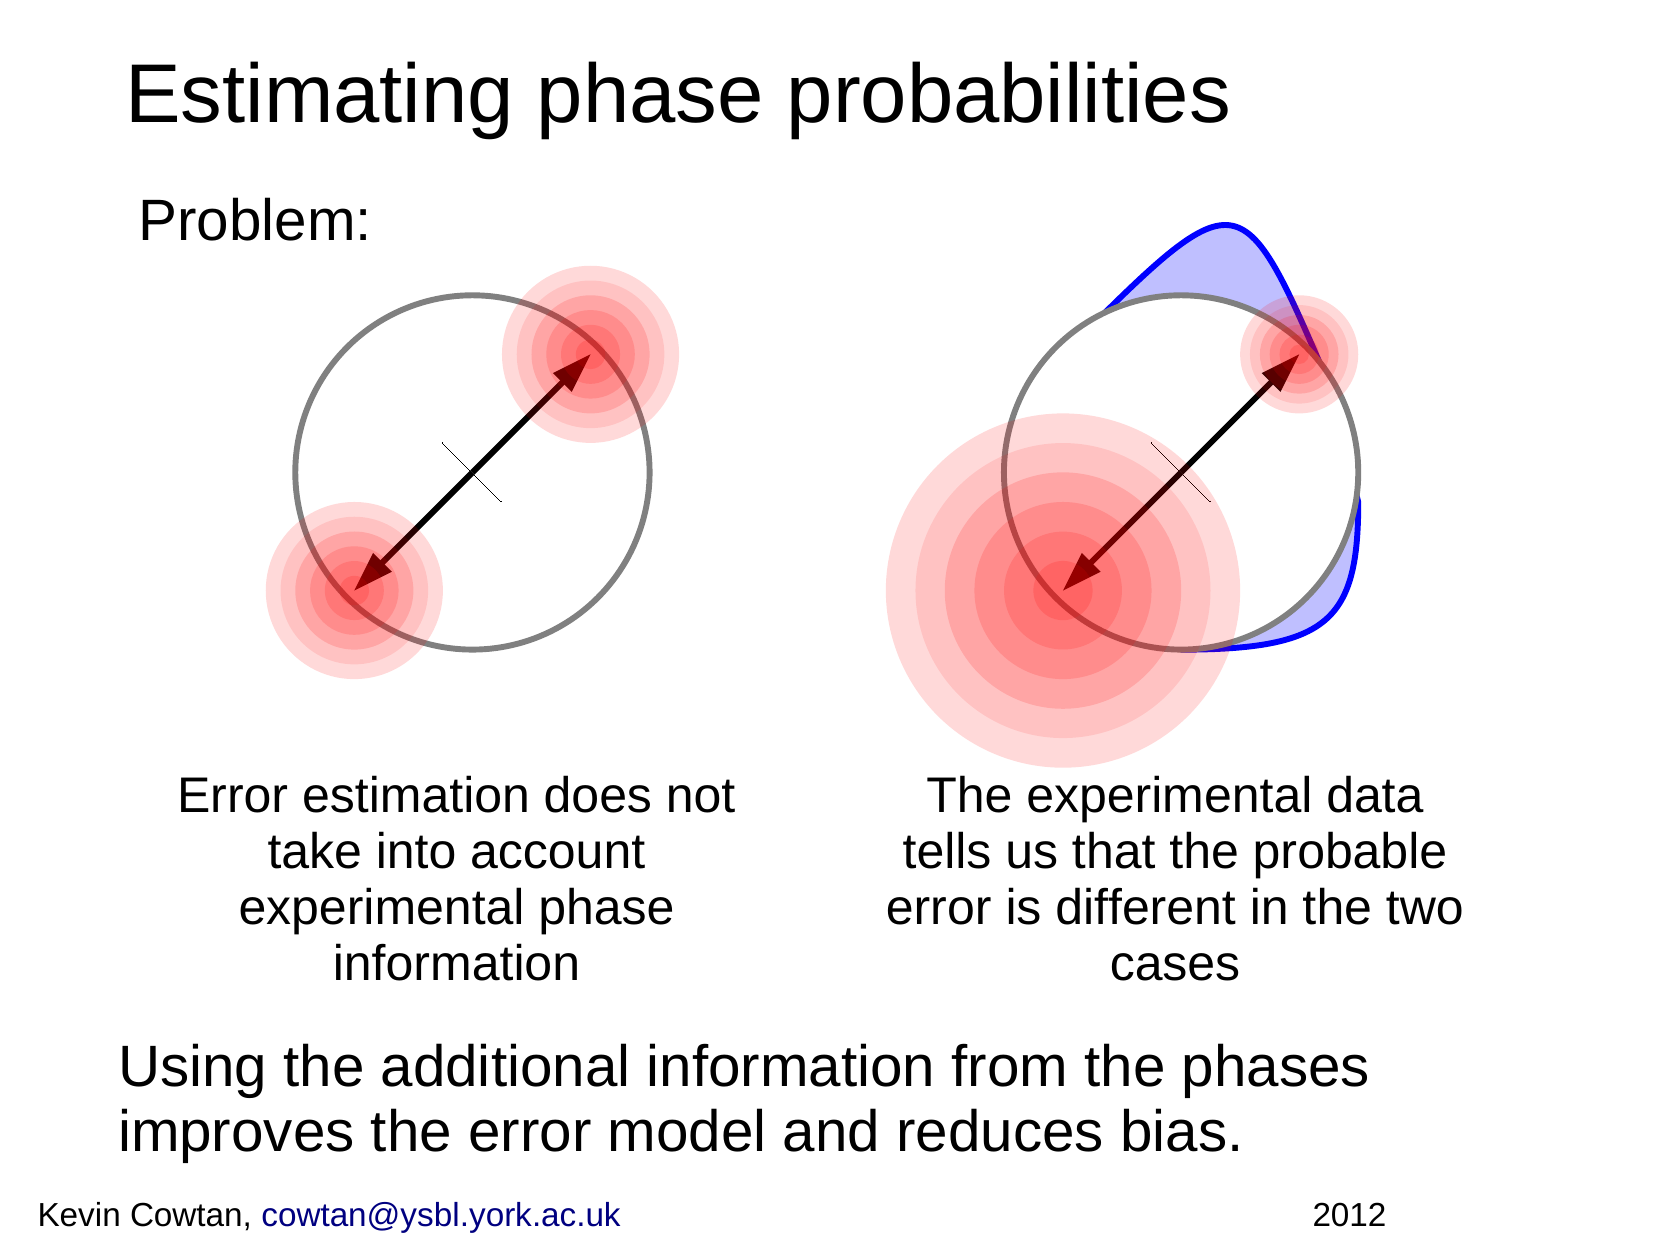

# Estimating phase probabilities
Problem:
Error estimation does not take into account experimental phase information
The experimental data tells us that the probable error is different in the two cases
Using the additional information from the phases improves the error model and reduces bias.